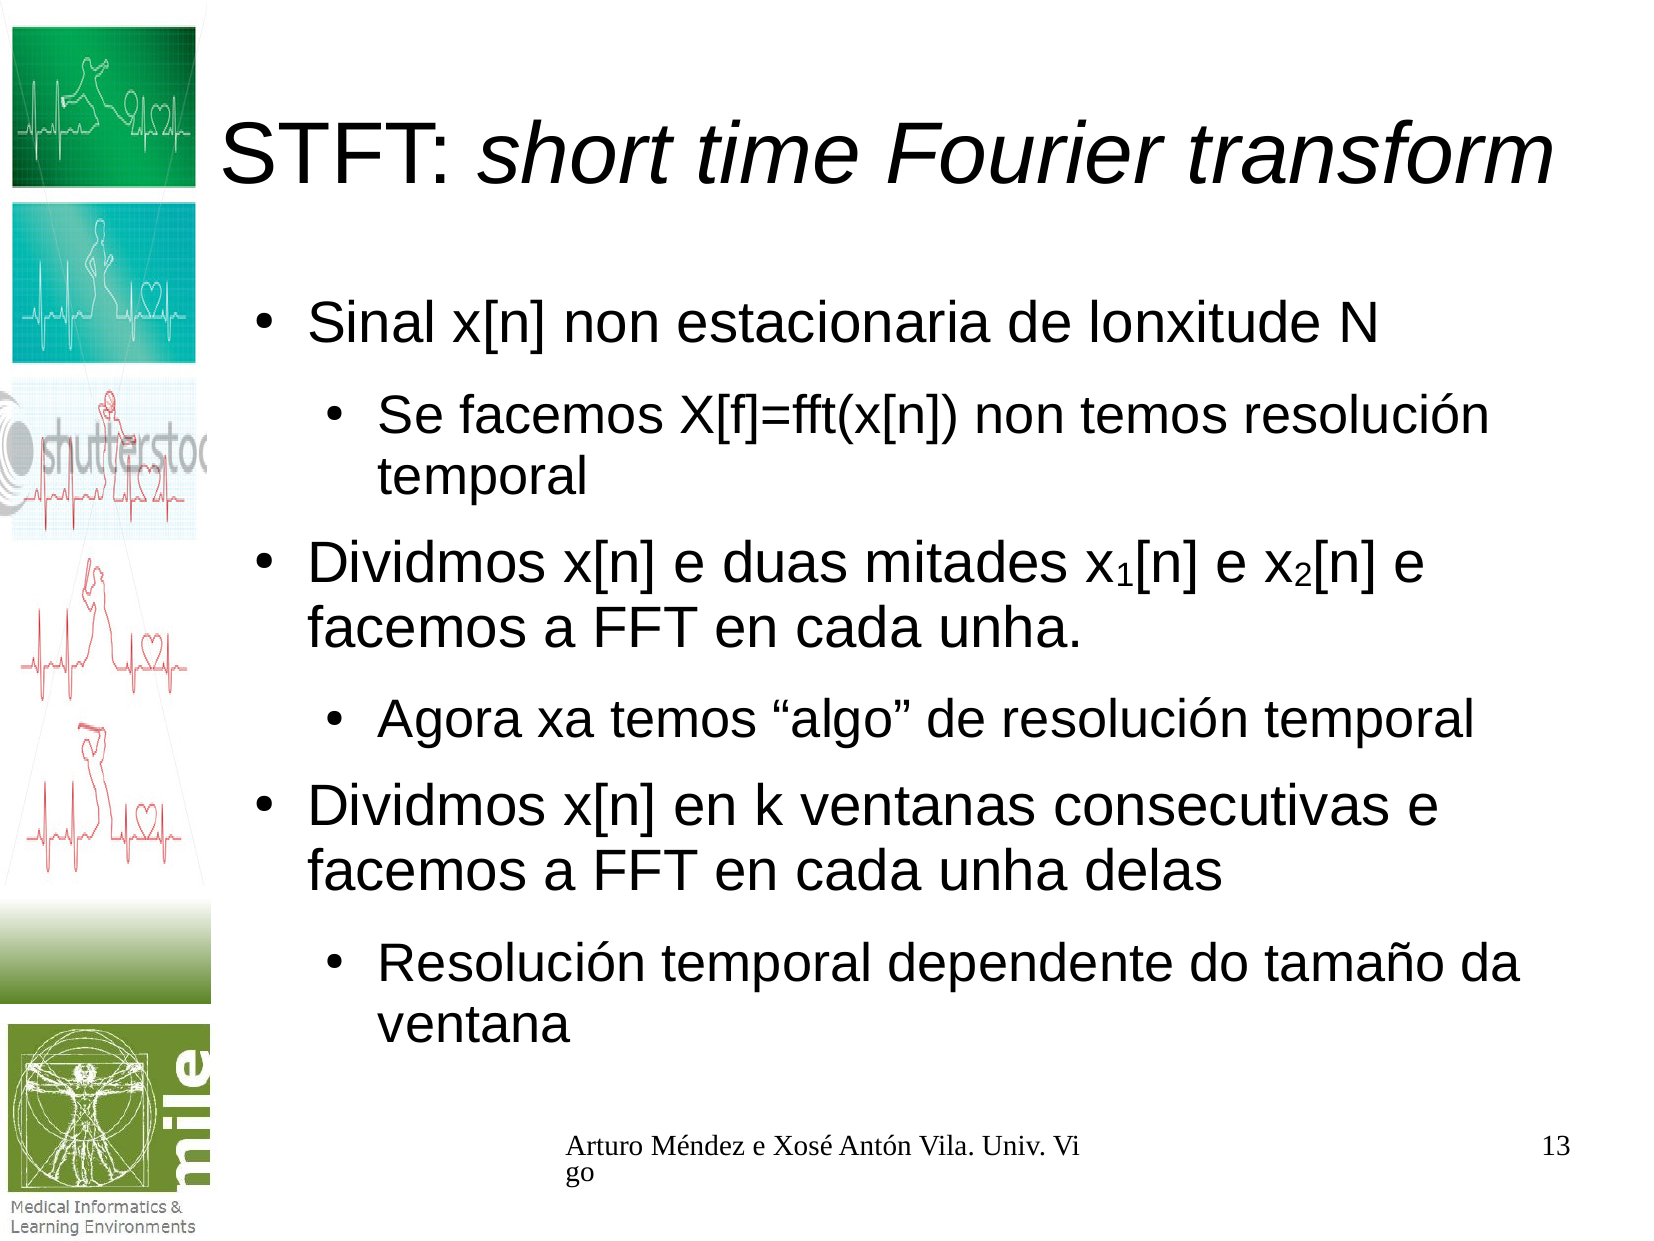

# STFT: short time Fourier transform
Sinal x[n] non estacionaria de lonxitude N
Se facemos X[f]=fft(x[n]) non temos resolución temporal
Dividmos x[n] e duas mitades x1[n] e x2[n] e facemos a FFT en cada unha.
Agora xa temos “algo” de resolución temporal
Dividmos x[n] en k ventanas consecutivas e facemos a FFT en cada unha delas
Resolución temporal dependente do tamaño da ventana
Arturo Méndez e Xosé Antón Vila. Univ. Vigo
13